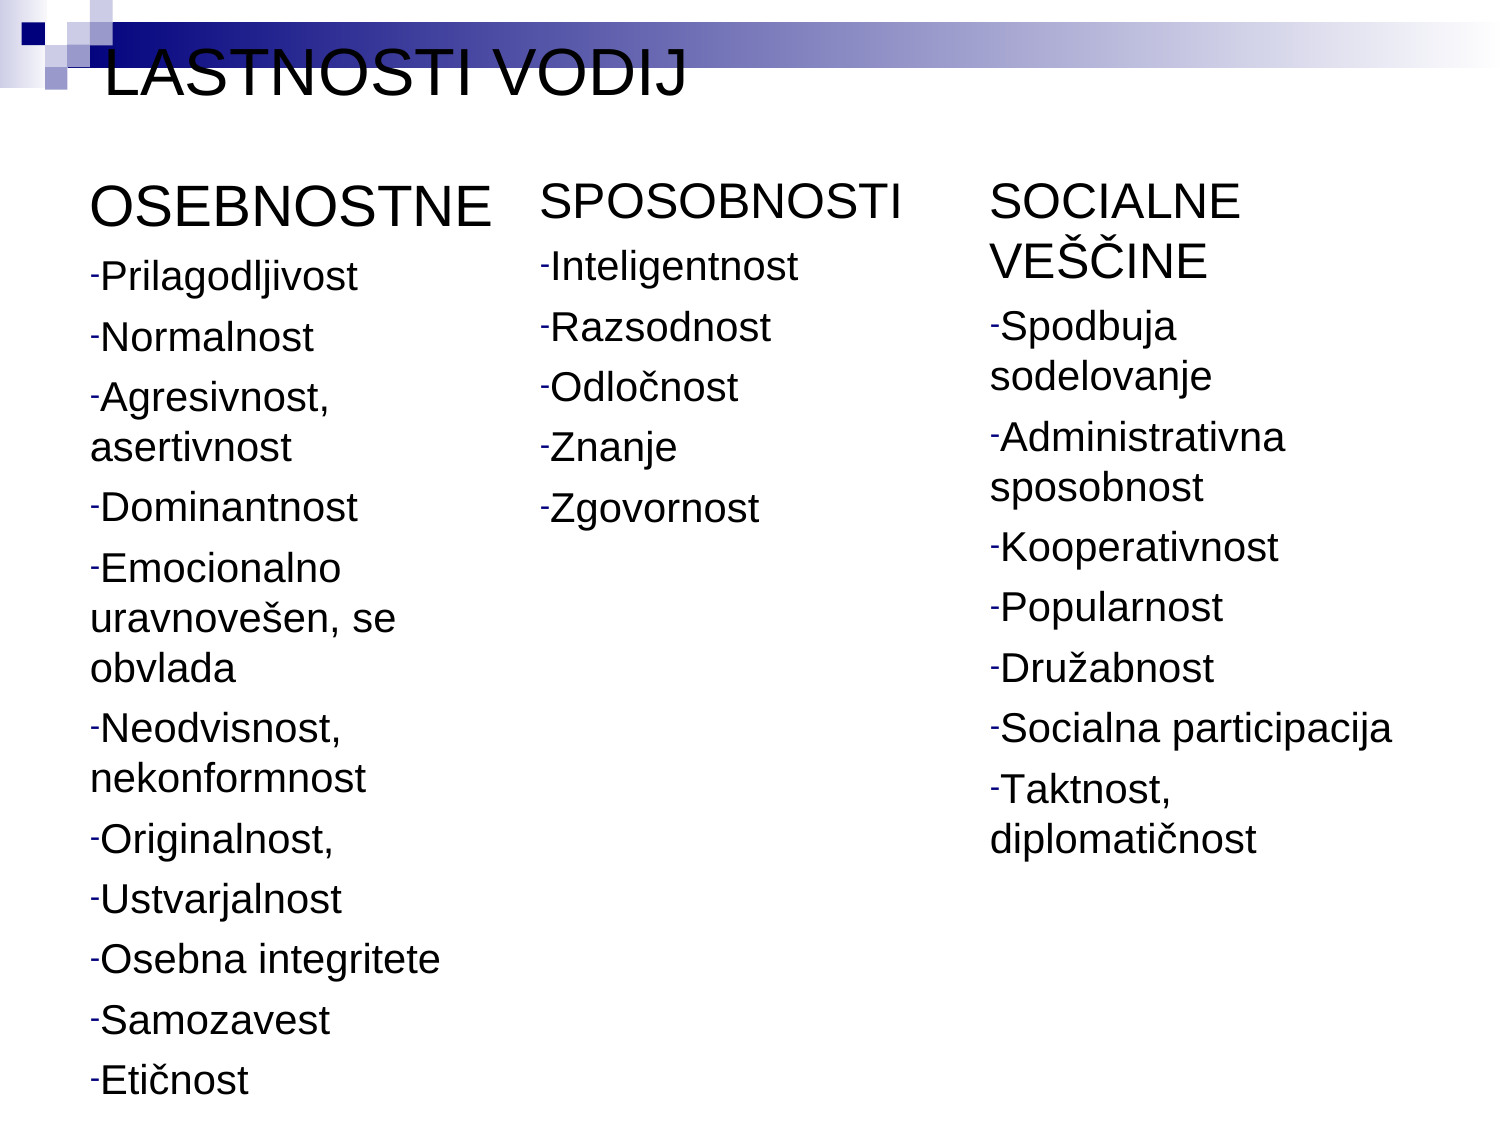

# LASTNOSTI VODIJ
| OSEBNOSTNE Prilagodljivost Normalnost Agresivnost, asertivnost Dominantnost Emocionalno uravnovešen, se obvlada Neodvisnost, nekonformnost Originalnost, Ustvarjalnost Osebna integritete Samozavest Etičnost | SPOSOBNOSTI Inteligentnost Razsodnost Odločnost Znanje Zgovornost | SOCIALNE VEŠČINE Spodbuja sodelovanje Administrativna sposobnost Kooperativnost Popularnost Družabnost Socialna participacija Taktnost, diplomatičnost |
| --- | --- | --- |